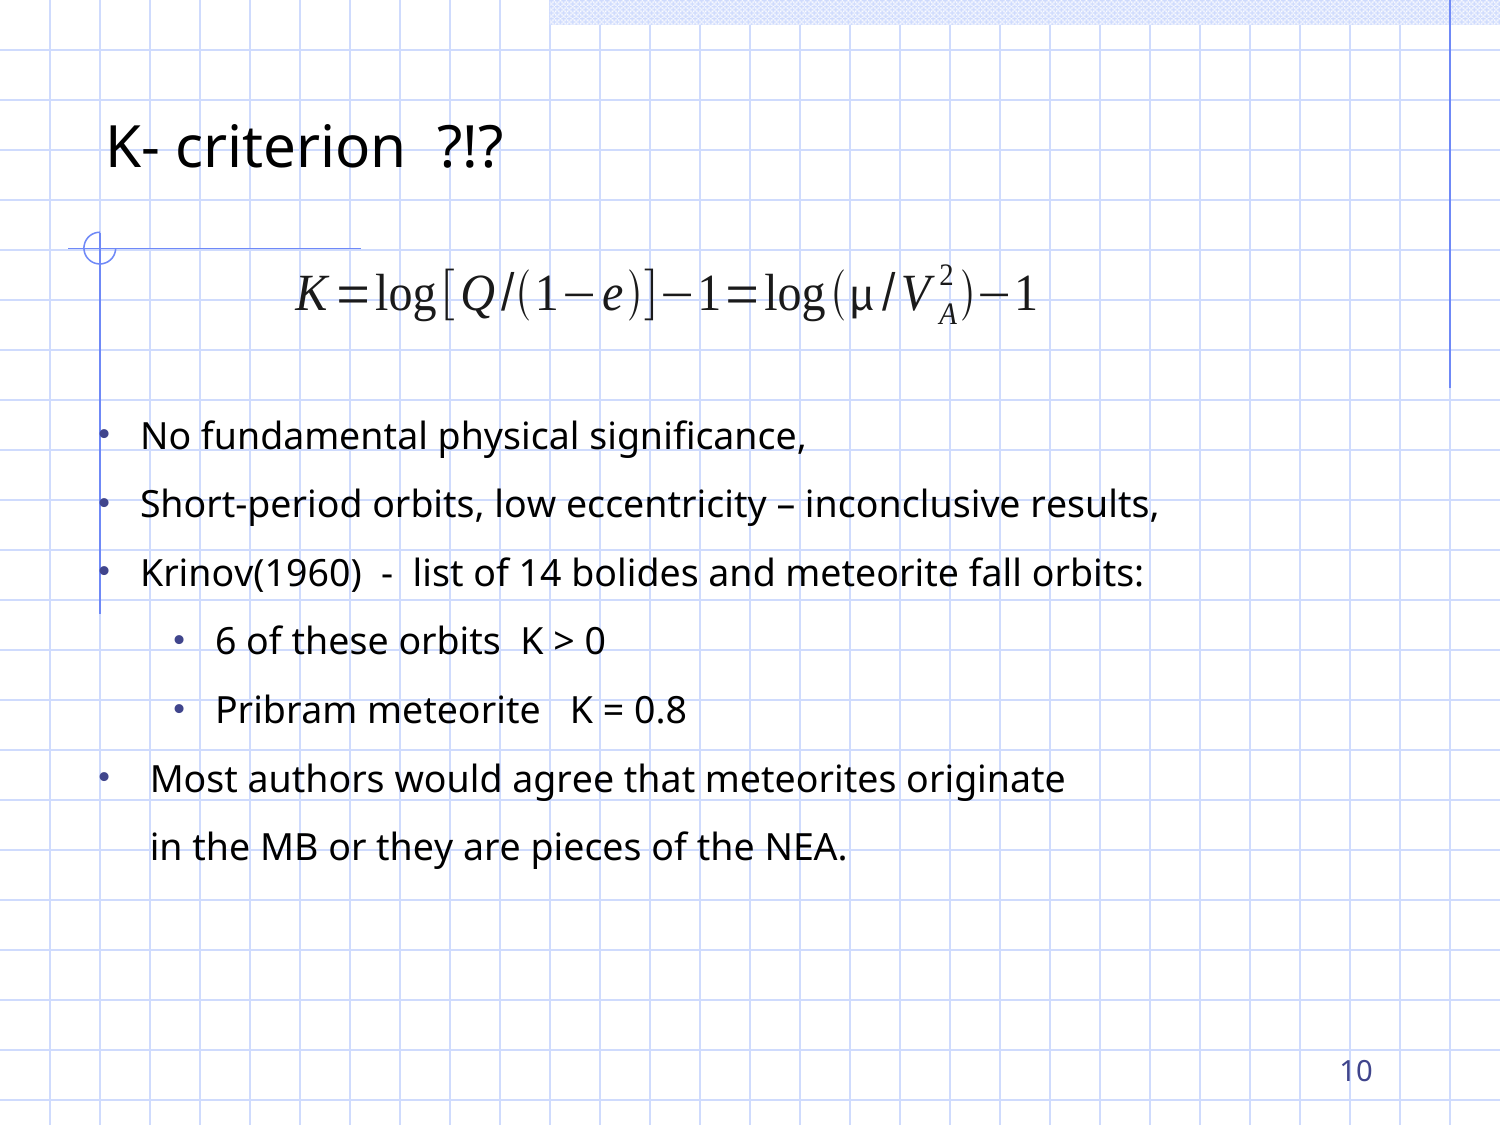

K- criterion ?!?
 No fundamental physical significance,
 Short-period orbits, low eccentricity – inconclusive results,
 Krinov(1960) - list of 14 bolides and meteorite fall orbits:
 6 of these orbits K > 0
 Pribram meteorite K = 0.8
 Most authors would agree that meteorites originate
 in the MB or they are pieces of the NEA.
10